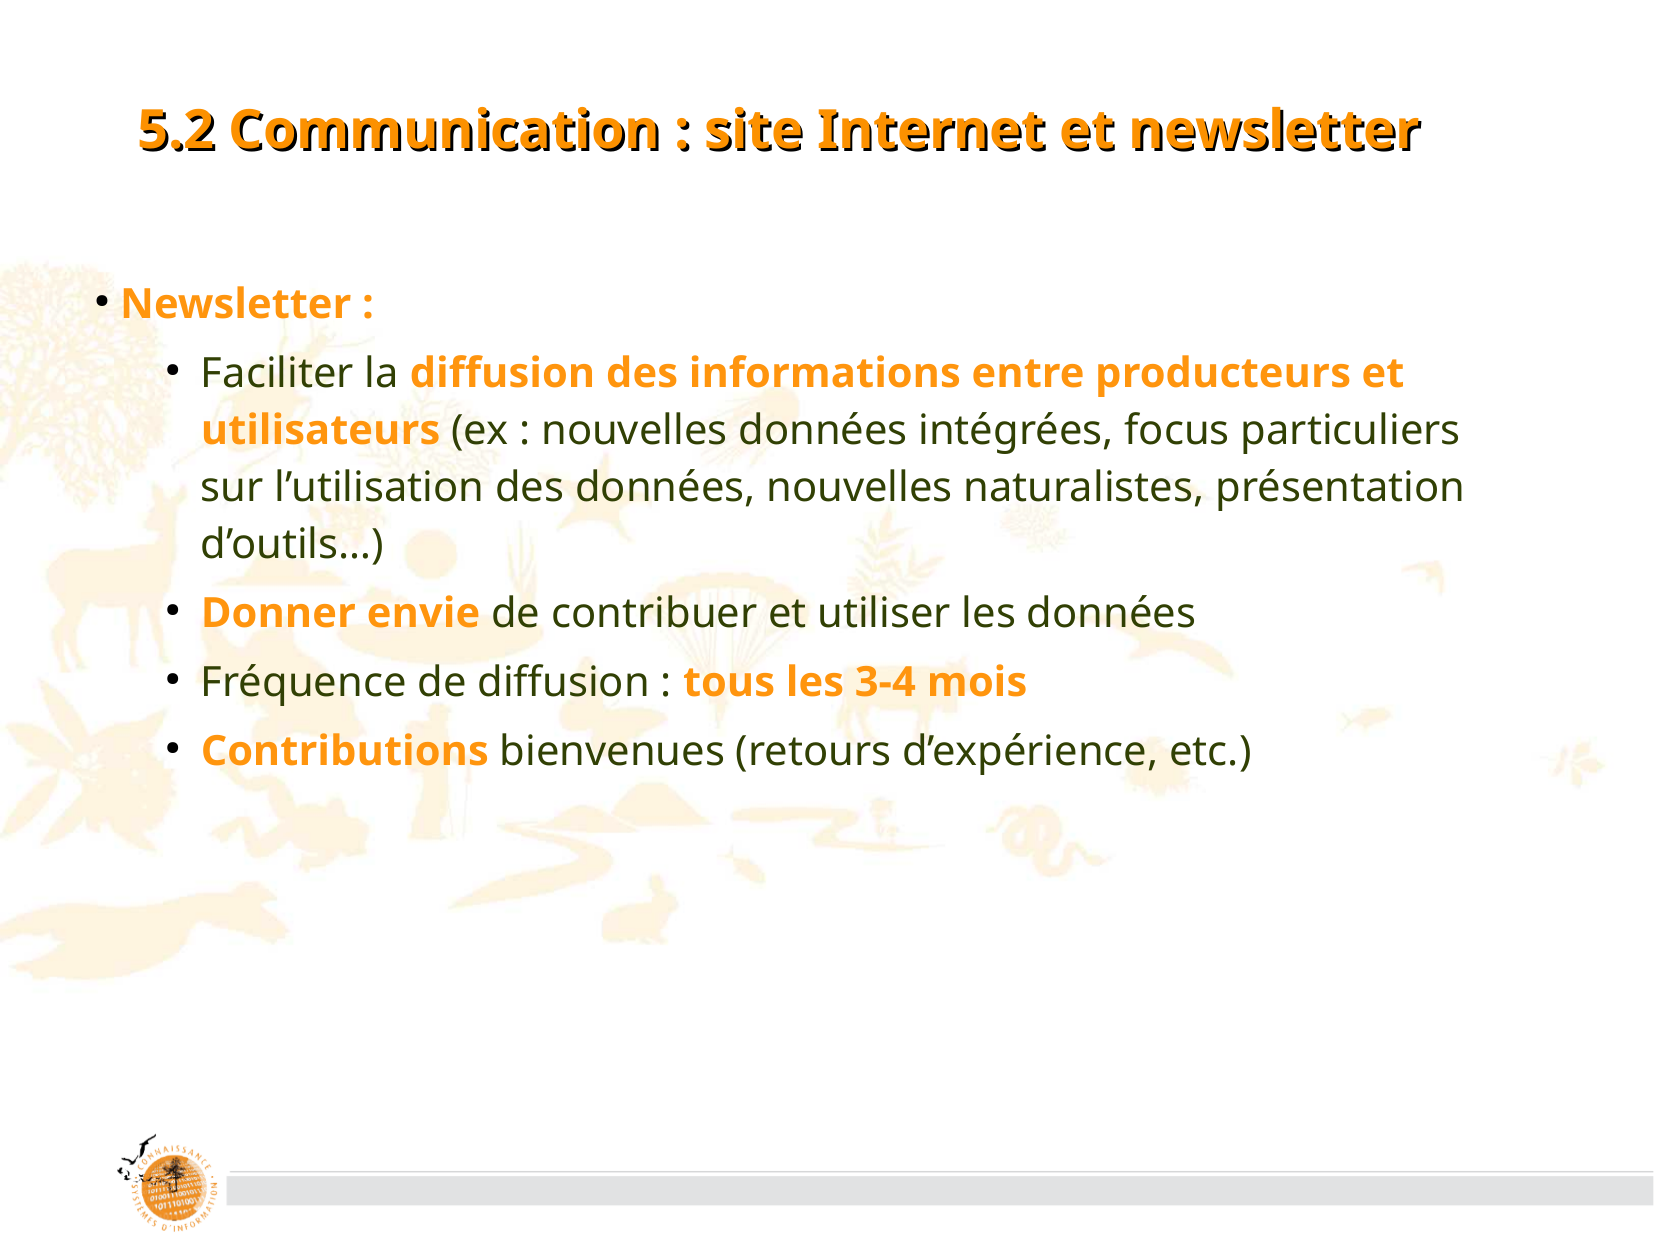

# 5.2 Communication : site Internet et newsletter
 Newsletter :
Faciliter la diffusion des informations entre producteurs et utilisateurs (ex : nouvelles données intégrées, focus particuliers sur l’utilisation des données, nouvelles naturalistes, présentation d’outils…)
Donner envie de contribuer et utiliser les données
Fréquence de diffusion : tous les 3-4 mois
Contributions bienvenues (retours d’expérience, etc.)
Cotech SINP - 29/11/2018
31